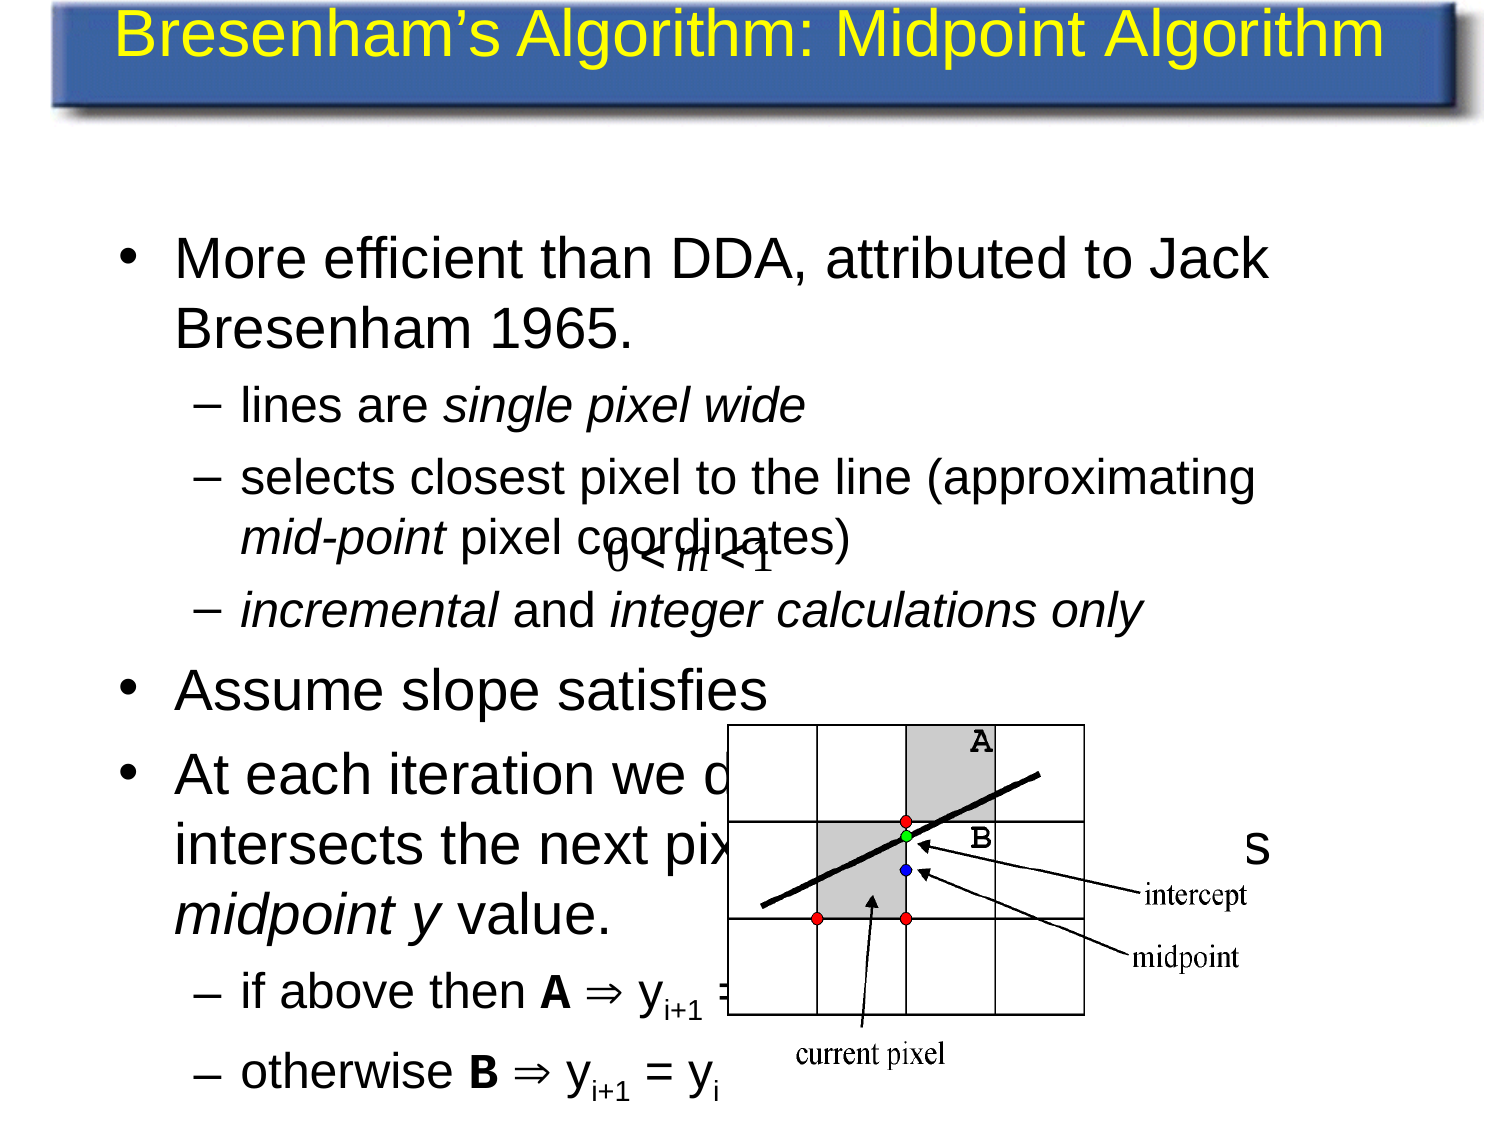

# Bresenham’s Algorithm: Midpoint Algorithm
More efficient than DDA, attributed to Jack Bresenham 1965.
lines are single pixel wide
selects closest pixel to the line (approximating mid-point pixel coordinates)
incremental and integer calculations only
Assume slope satisfies
At each iteration we determine if the line intersects the next pixel above or below its midpoint y value.
if above then A  yi+1 = yi+1
otherwise B  yi+1 = yi